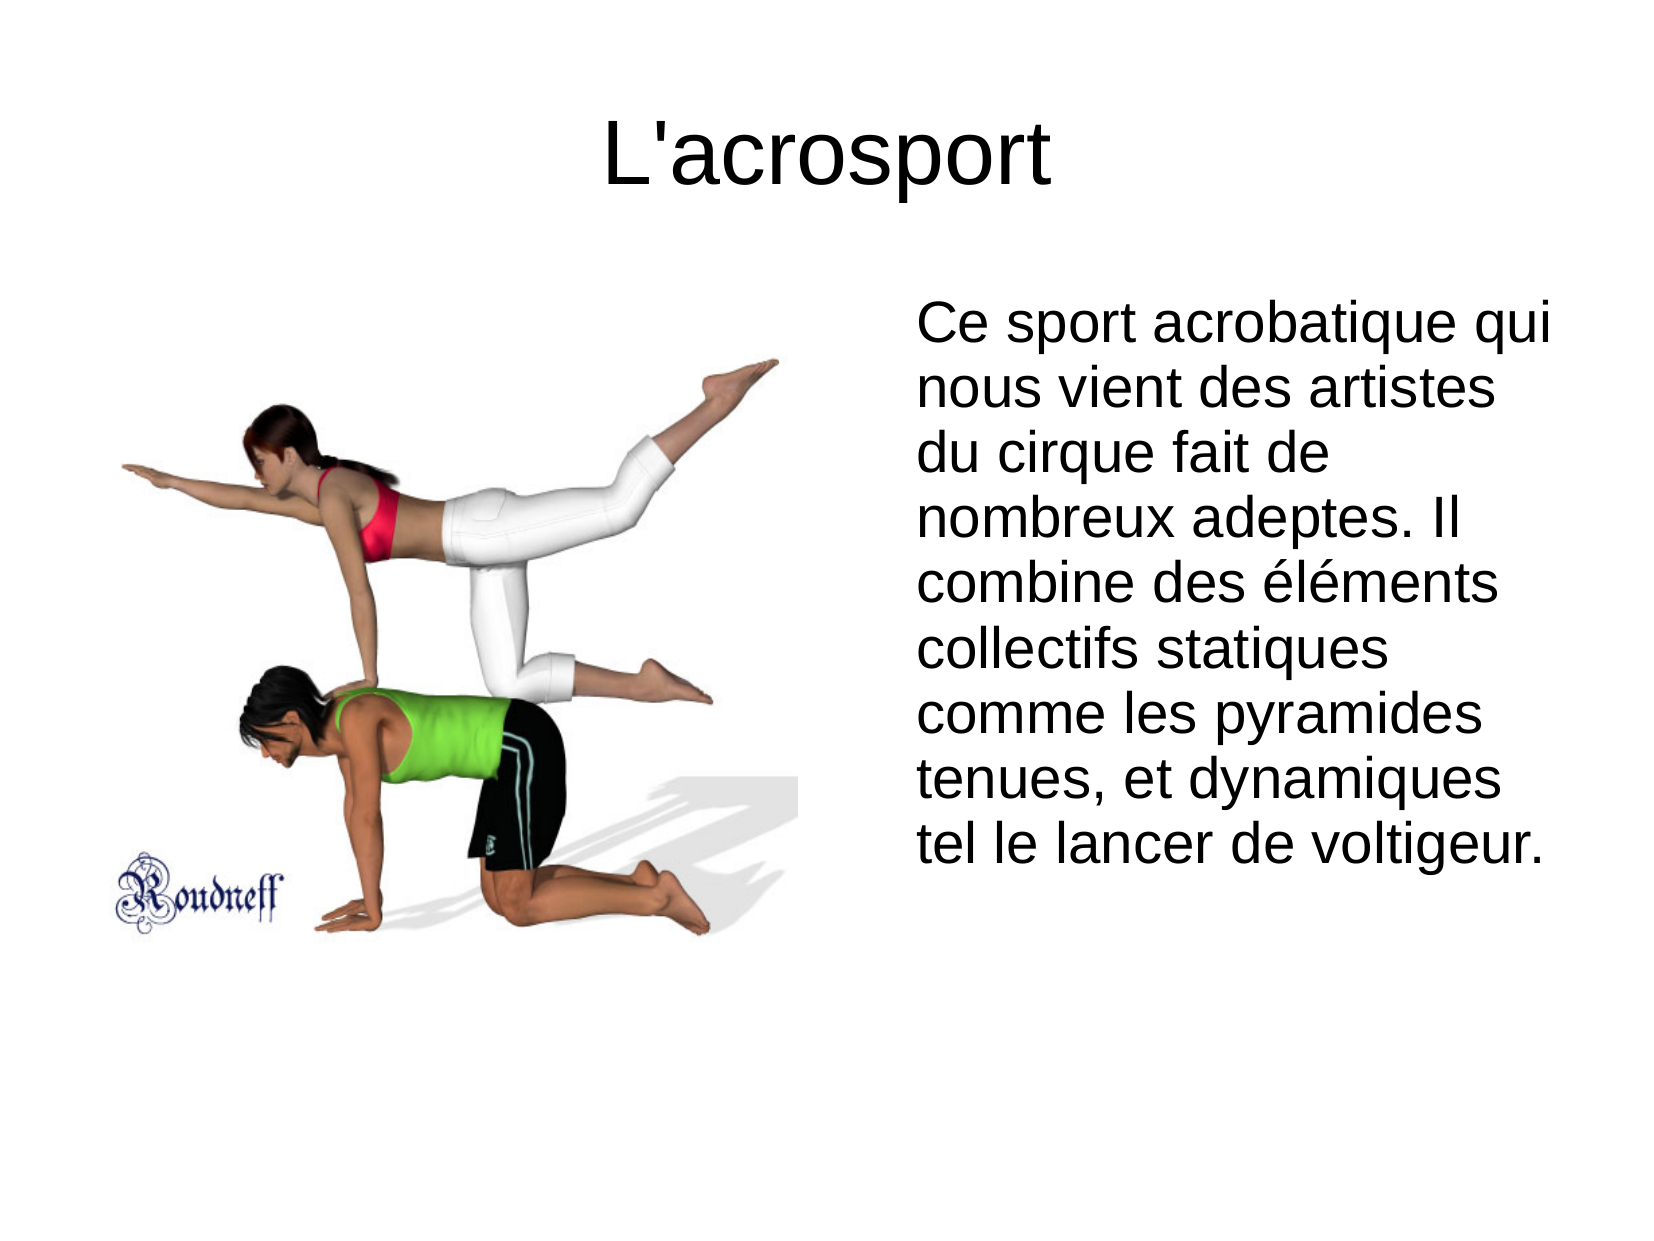

# L'acrosport
Ce sport acrobatique qui nous vient des artistes du cirque fait de nombreux adeptes. Il combine des éléments collectifs statiques comme les pyramides tenues, et dynamiques tel le lancer de voltigeur.